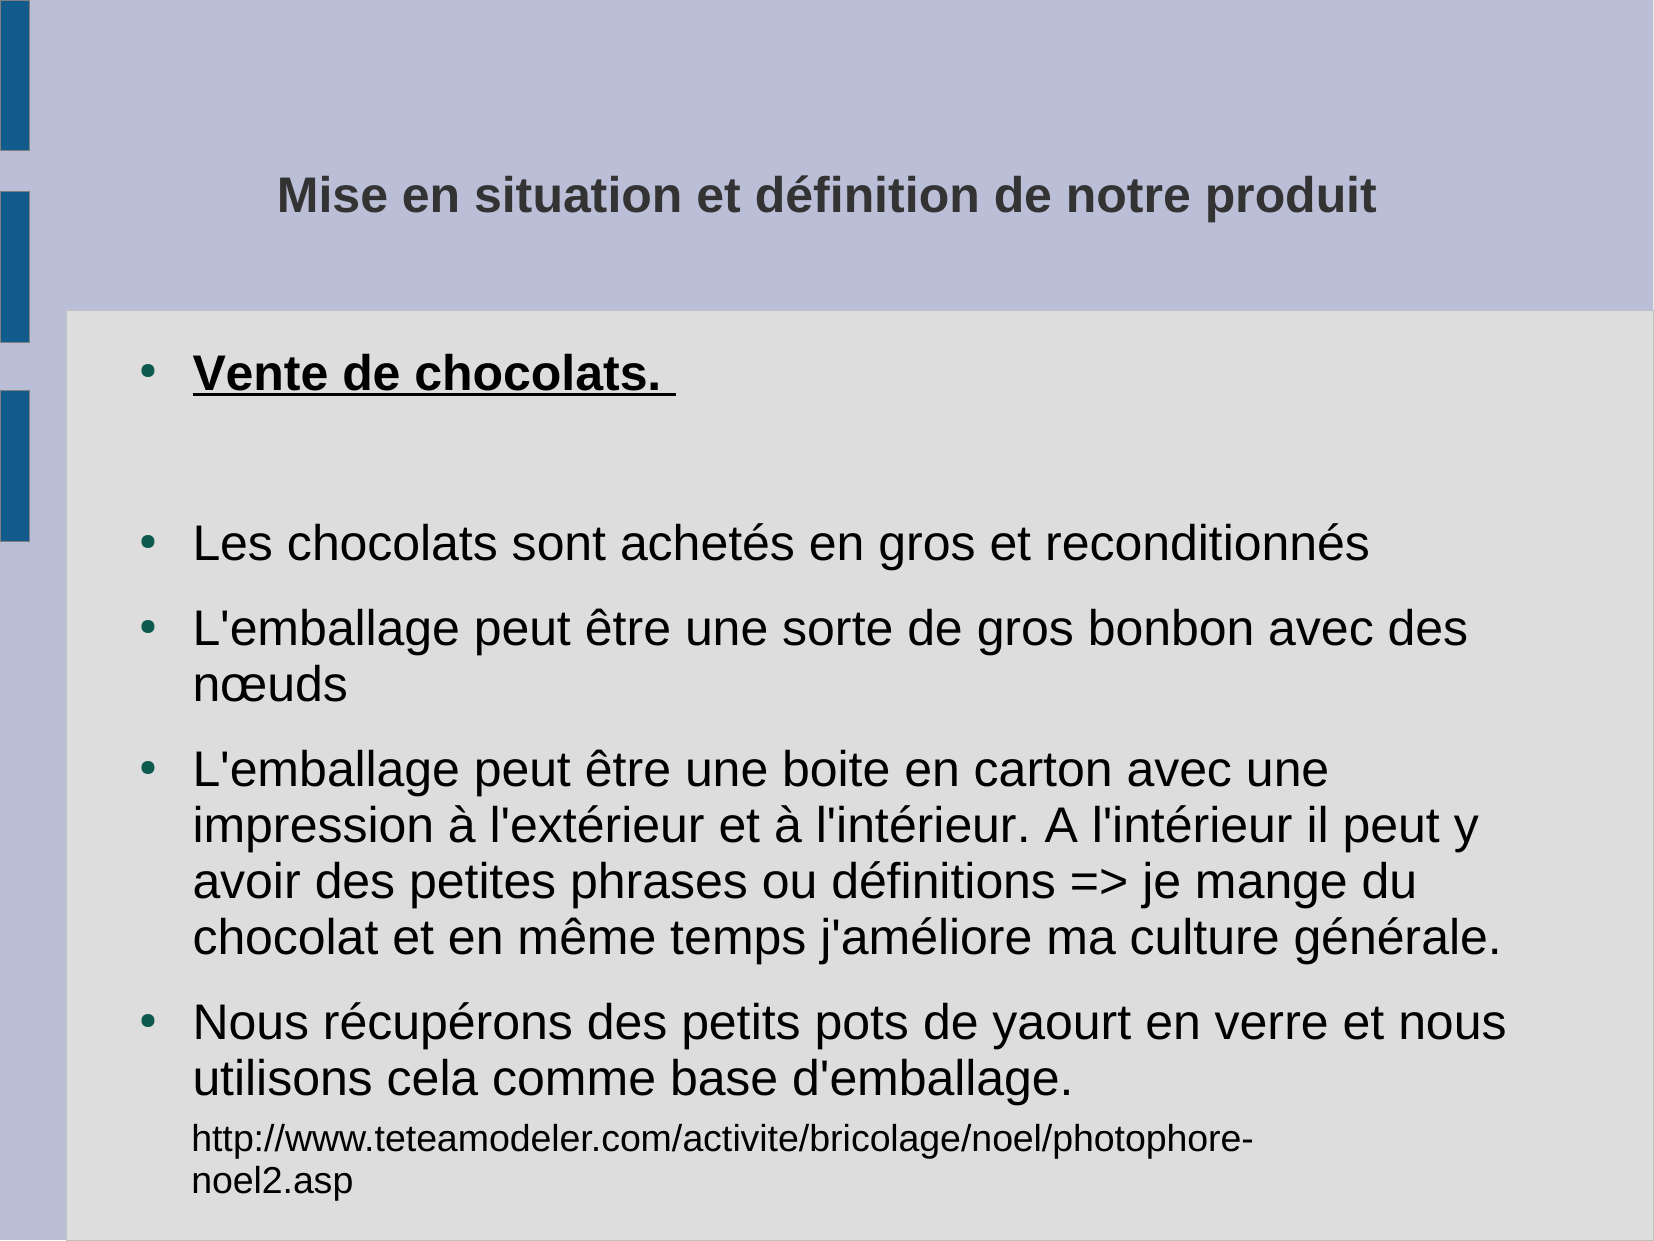

# Mise en situation et définition de notre produit
Vente de chocolats.
Les chocolats sont achetés en gros et reconditionnés
L'emballage peut être une sorte de gros bonbon avec des nœuds
L'emballage peut être une boite en carton avec une impression à l'extérieur et à l'intérieur. A l'intérieur il peut y avoir des petites phrases ou définitions => je mange du chocolat et en même temps j'améliore ma culture générale.
Nous récupérons des petits pots de yaourt en verre et nous utilisons cela comme base d'emballage.
http://www.teteamodeler.com/activite/bricolage/noel/photophore-noel2.asp